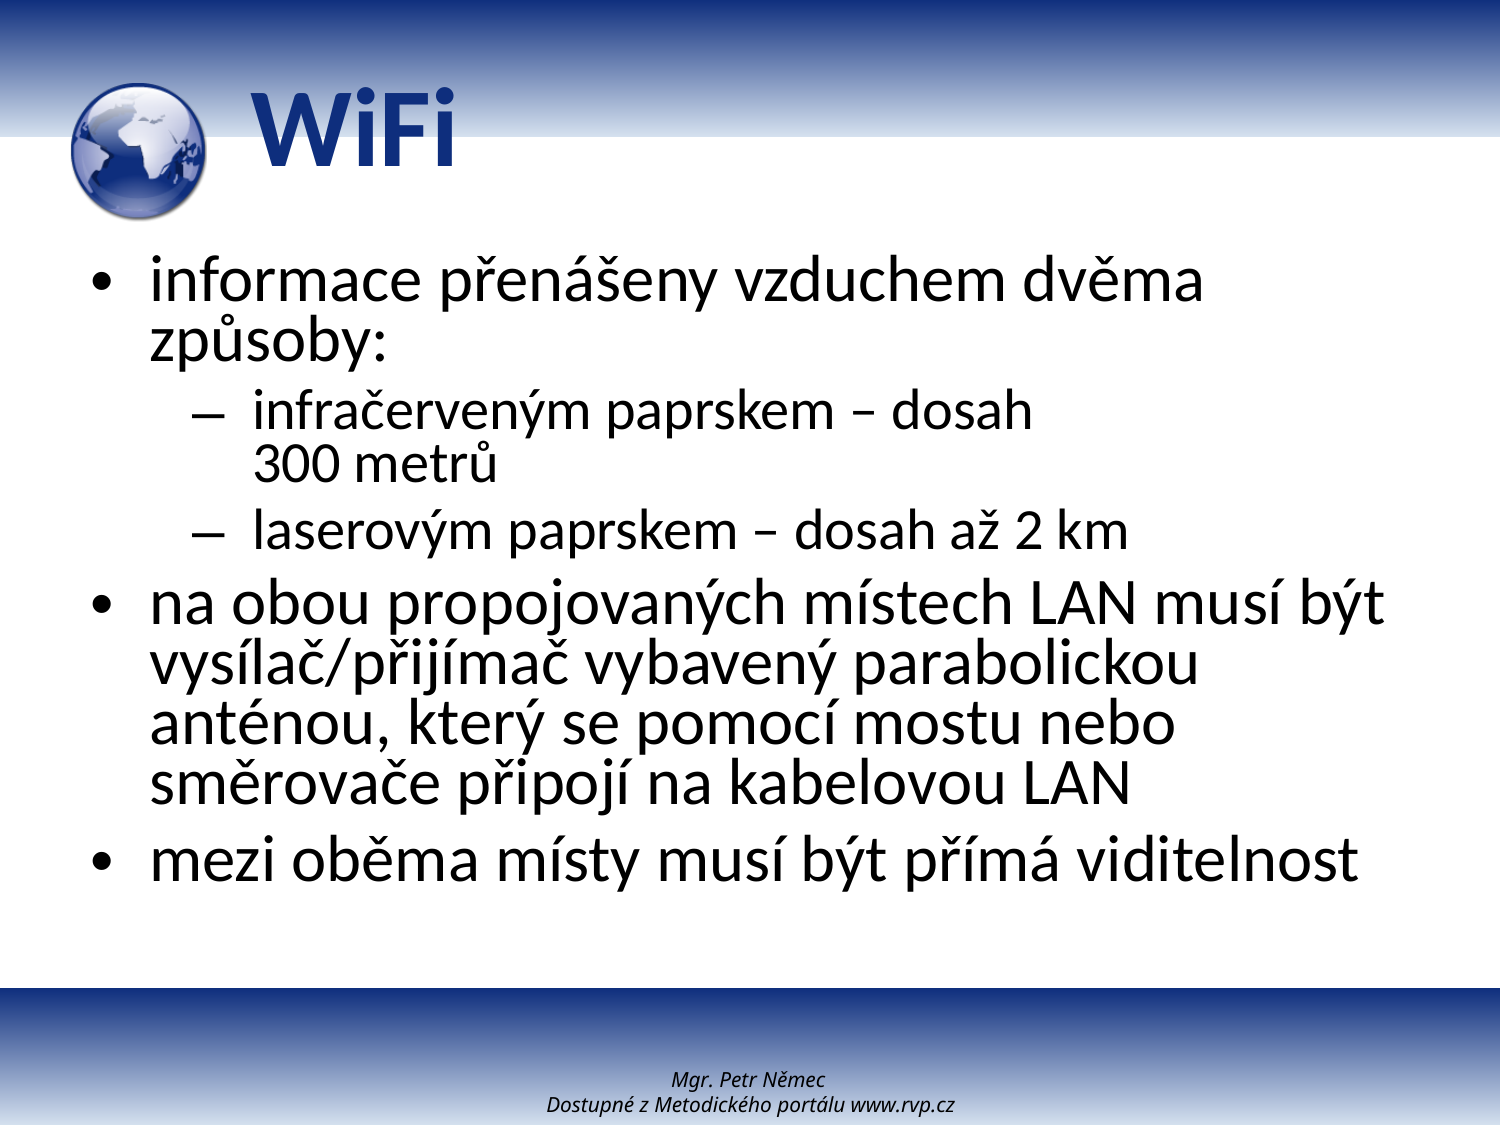

# WiFi
informace přenášeny vzduchem dvěma způsoby:
infračerveným paprskem – dosah
300 metrů
laserovým paprskem – dosah až 2 km
na obou propojovaných místech LAN musí být vysílač/přijímač vybavený parabolickou anténou, který se pomocí mostu nebo směrovače připojí na kabelovou LAN
mezi oběma místy musí být přímá viditelnost